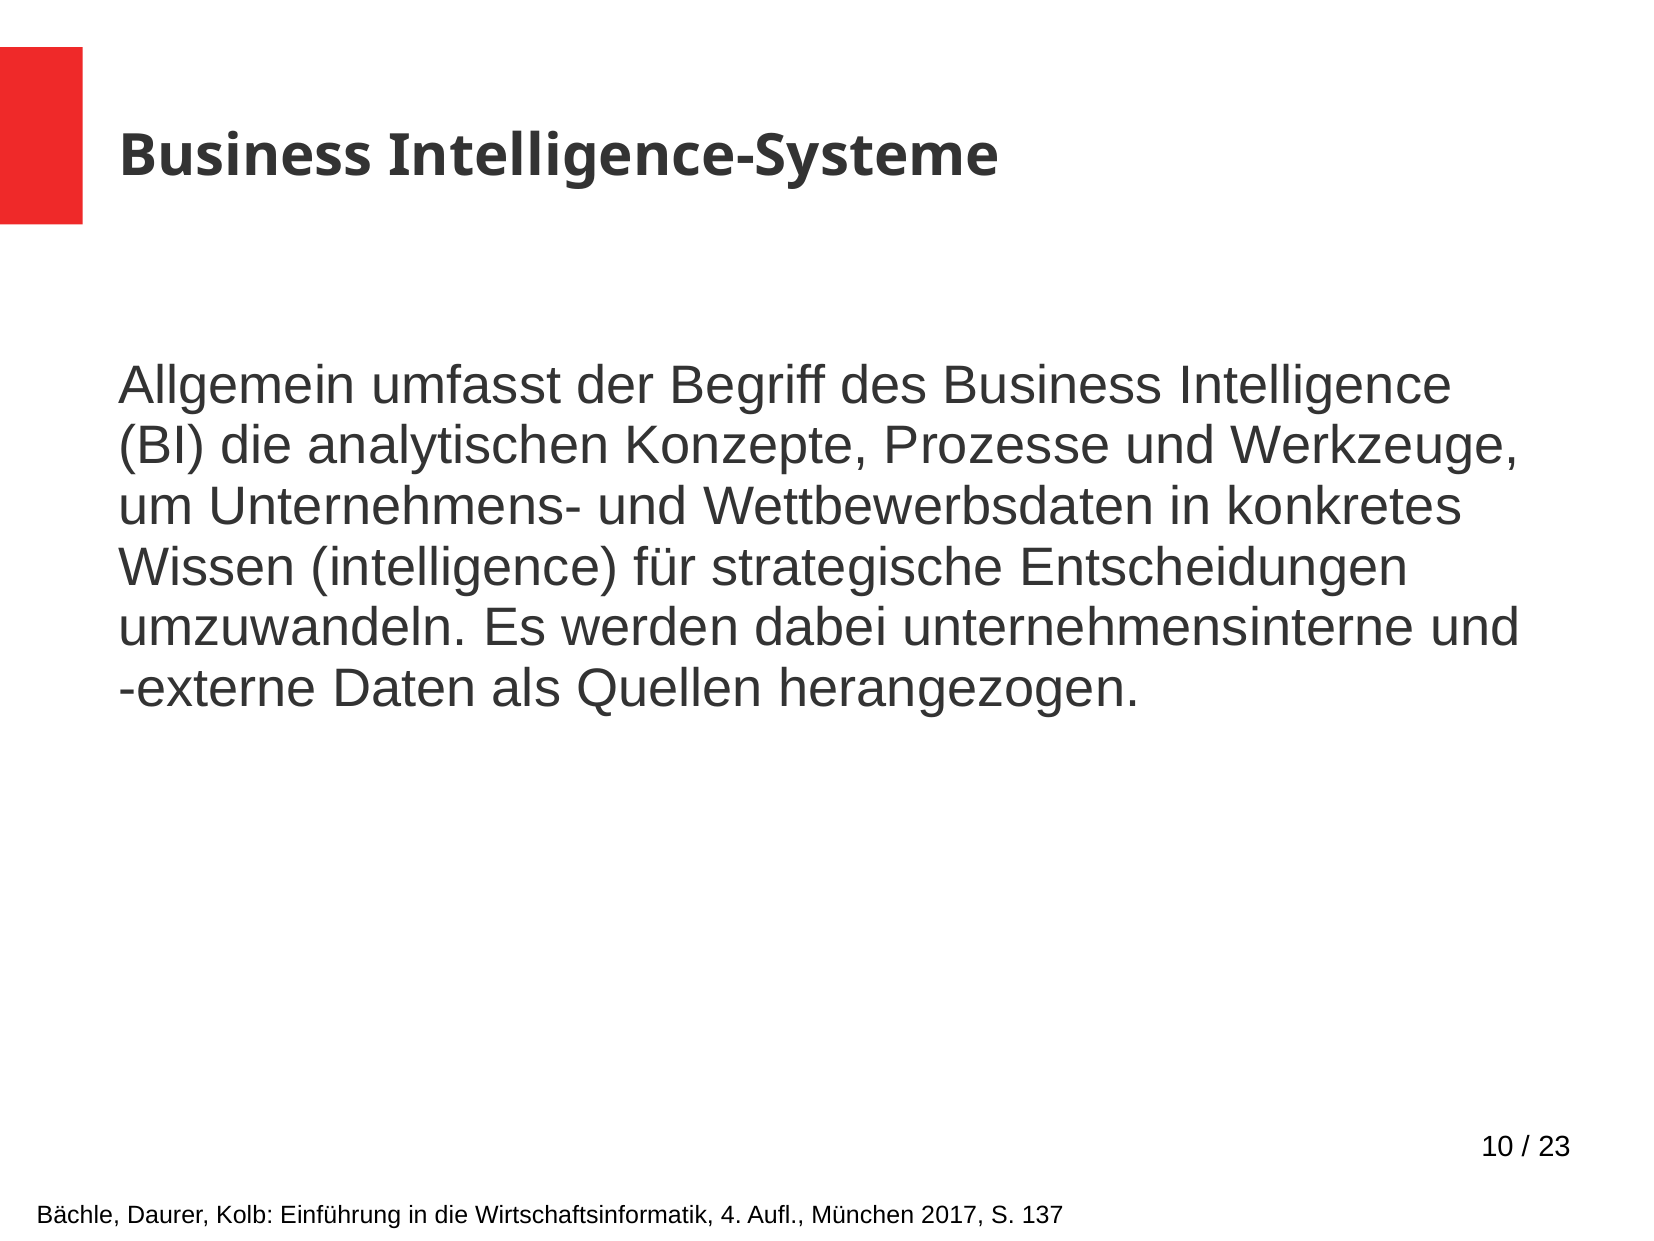

# Business Intelligence-Systeme
Allgemein umfasst der Begriff des Business Intelligence (BI) die analytischen Konzepte, Prozesse und Werkzeuge, um Unternehmens- und Wettbewerbsdaten in konkretes Wissen (intelligence) für strategische Entscheidungen umzuwandeln. Es werden dabei unternehmensinterne und -externe Daten als Quellen herangezogen.
10
Bächle, Daurer, Kolb: Einführung in die Wirtschaftsinformatik, 4. Aufl., München 2017, S. 137